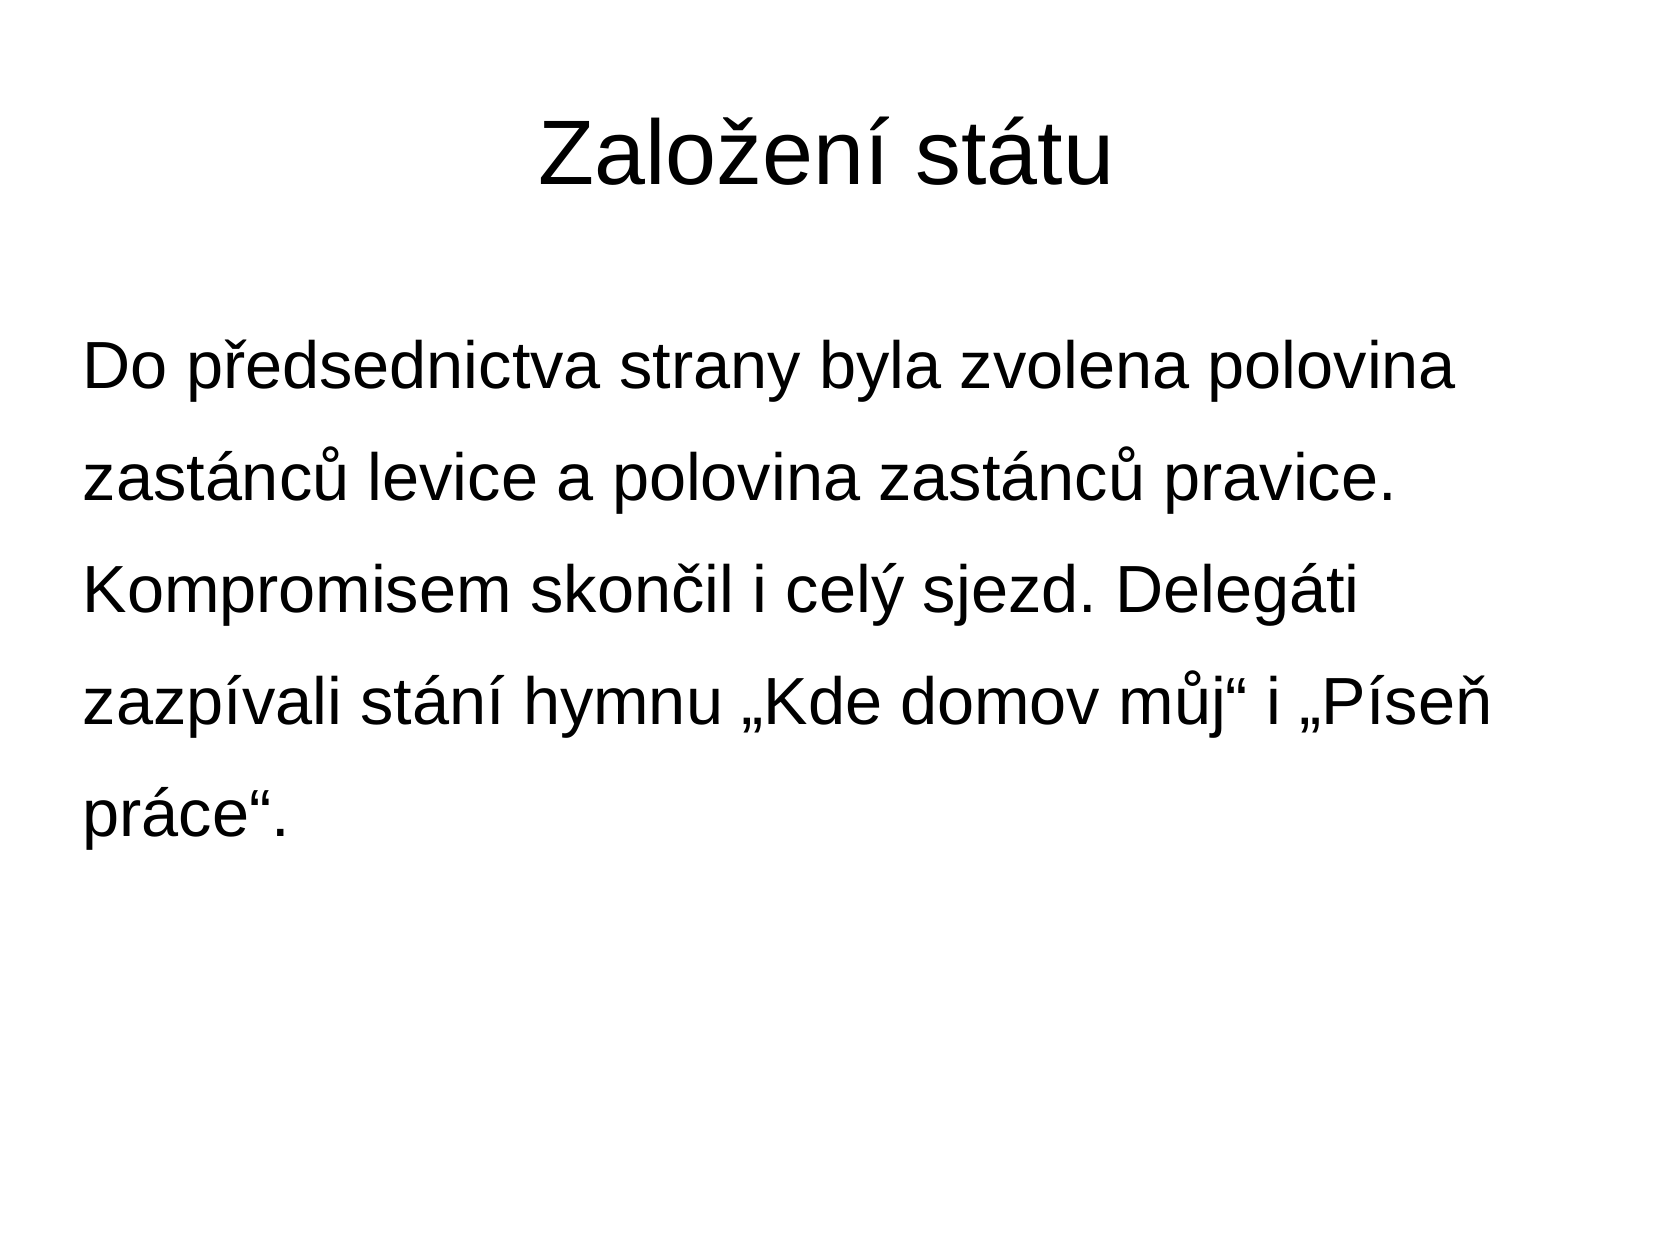

# Založení státu
Do předsednictva strany byla zvolena polovina zastánců levice a polovina zastánců pravice. Kompromisem skončil i celý sjezd. Delegáti zazpívali stání hymnu „Kde domov můj“ i „Píseň práce“.